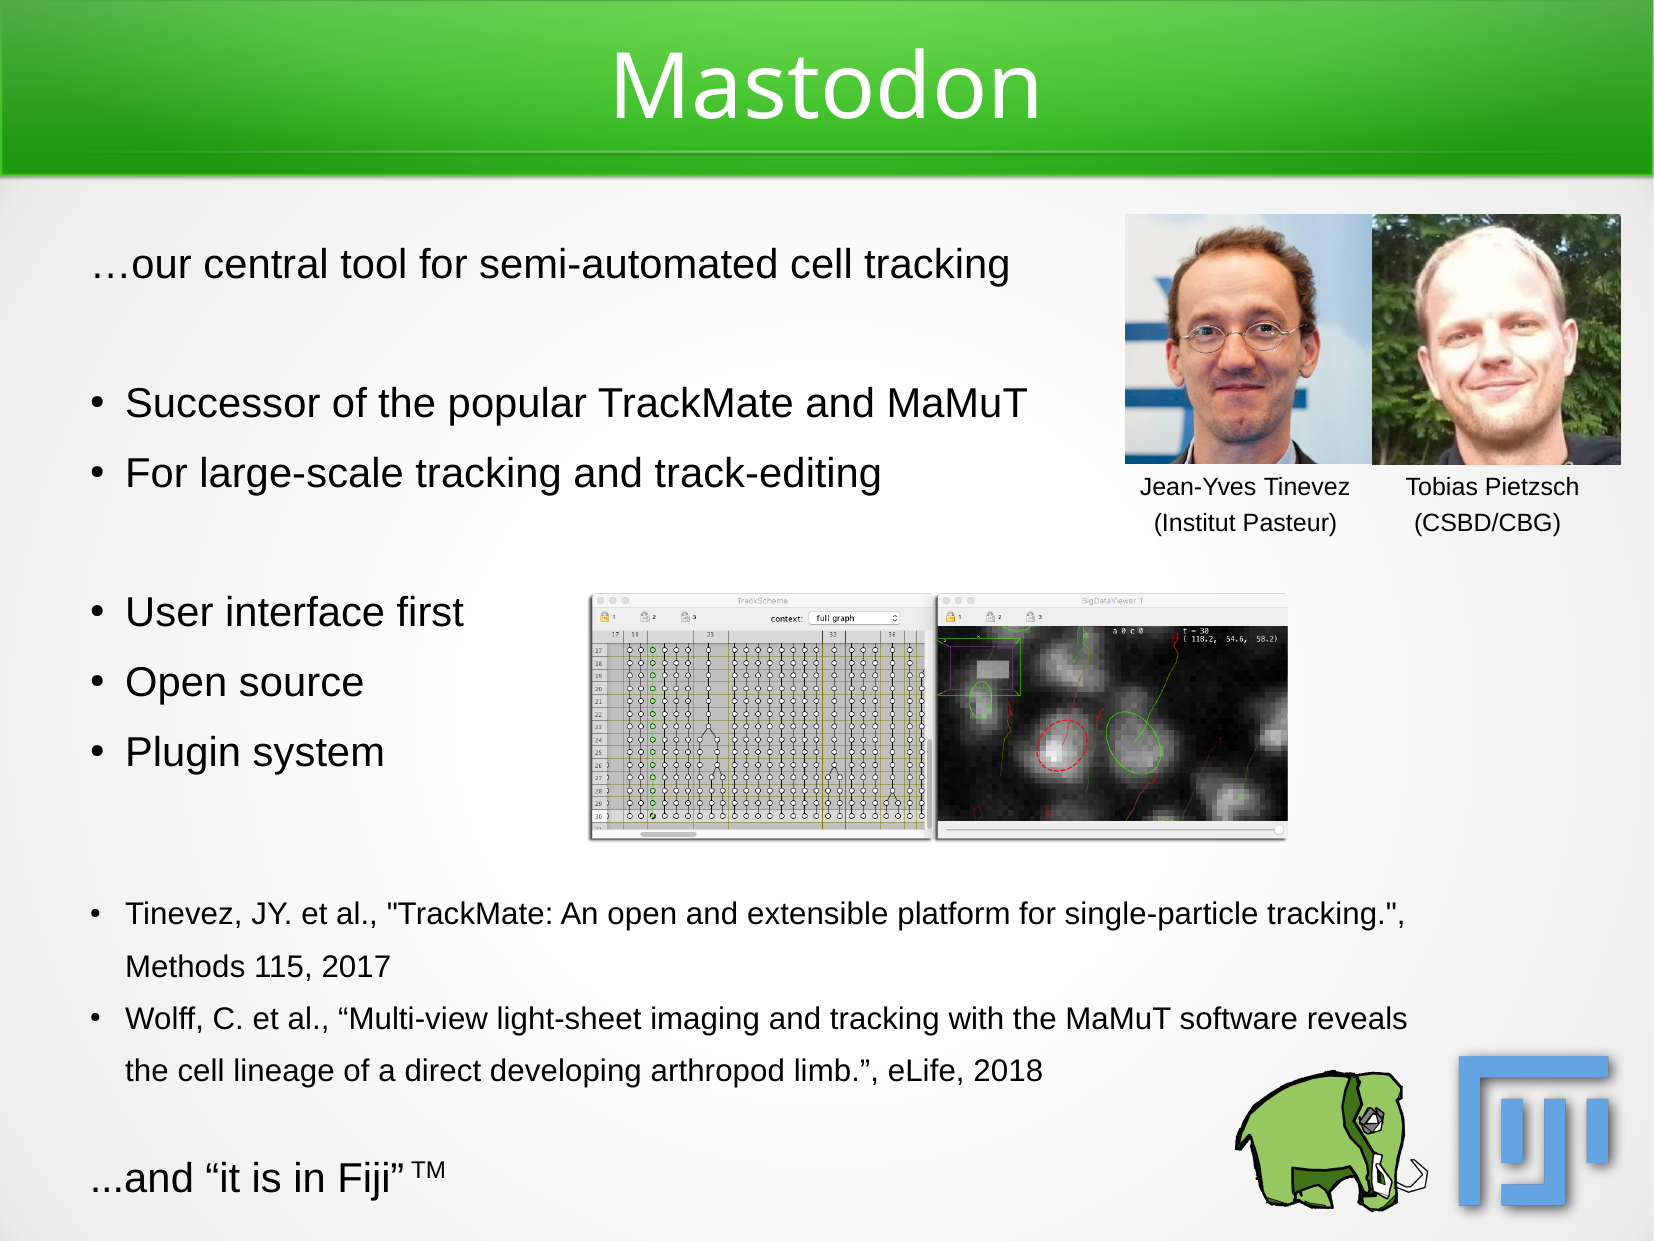

# Mastodon
…our central tool for semi-automated cell tracking
Successor of the popular TrackMate and MaMuT
For large-scale tracking and track-editing
User interface first
Open source
Plugin system
Tinevez, JY. et al., "TrackMate: An open and extensible platform for single-particle tracking.",
Methods 115, 2017
Wolff, C. et al., “Multi-view light-sheet imaging and tracking with the MaMuT software reveals
the cell lineage of a direct developing arthropod limb.”, eLife, 2018
Jean-Yves Tinevez Tobias Pietzsch
 (Institut Pasteur) (CSBD/CBG)
...and “it is in Fiji” TM